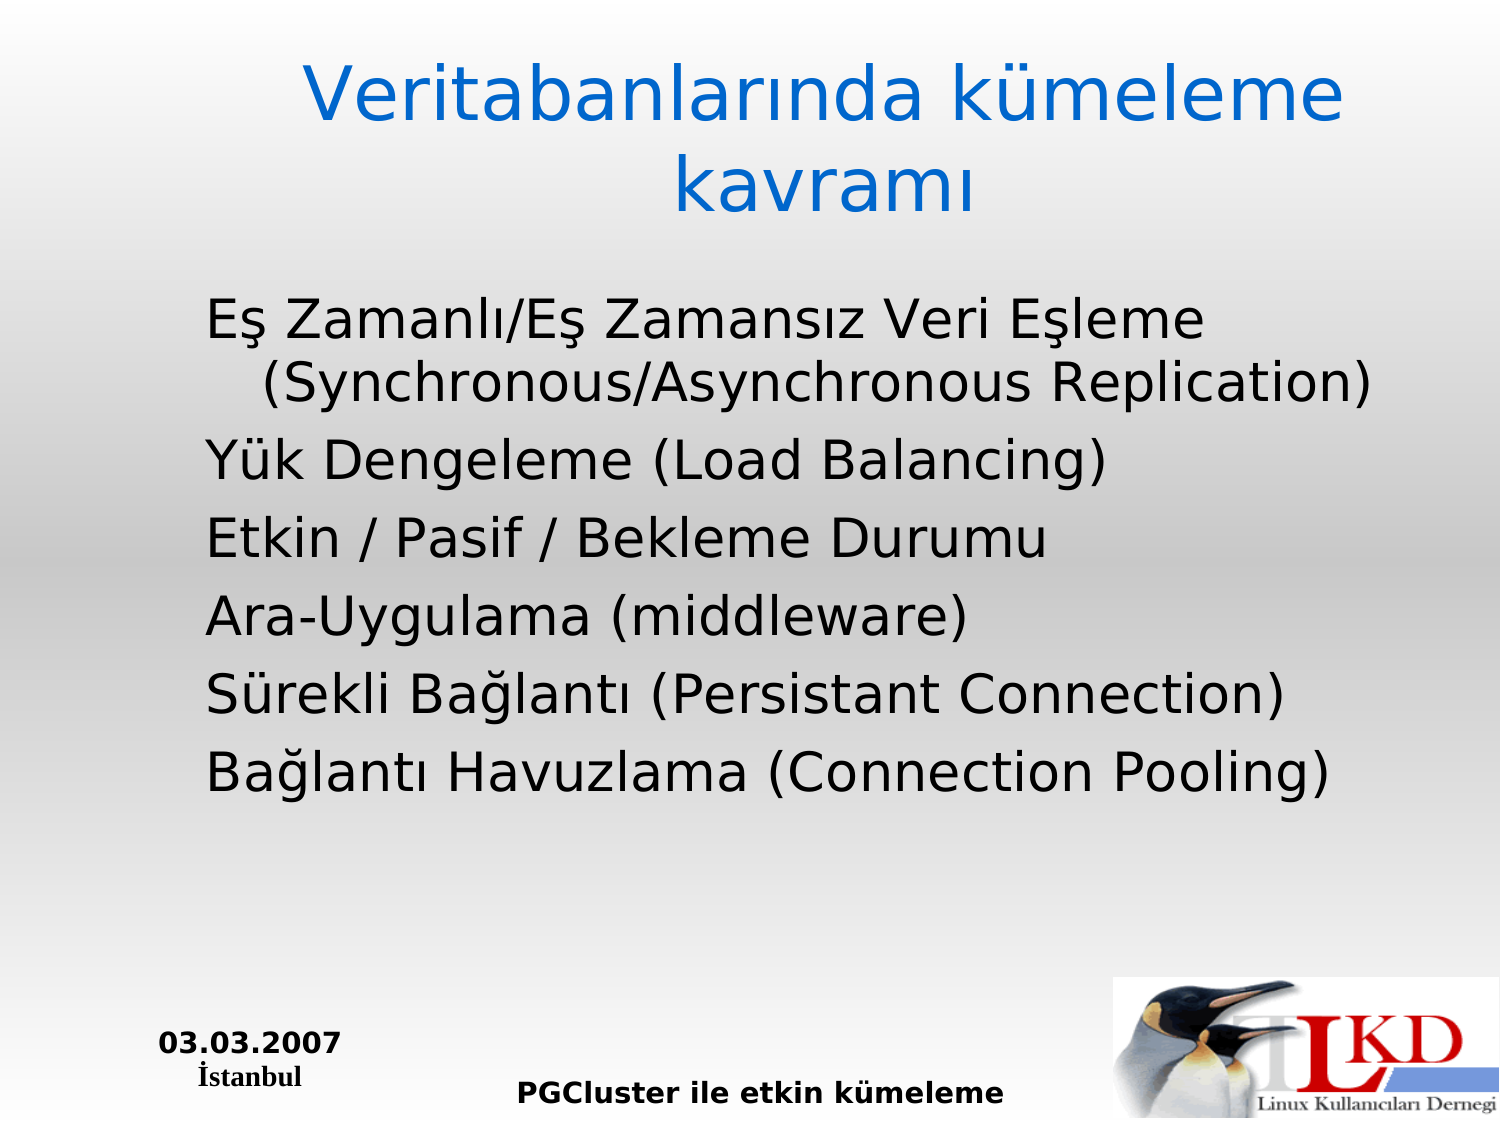

# Veritabanlarında kümeleme kavramı
Eş Zamanlı/Eş Zamansız Veri Eşleme (Synchronous/Asynchronous Replication)
Yük Dengeleme (Load Balancing)
Etkin / Pasif / Bekleme Durumu
Ara-Uygulama (middleware)
Sürekli Bağlantı (Persistant Connection)
Bağlantı Havuzlama (Connection Pooling)